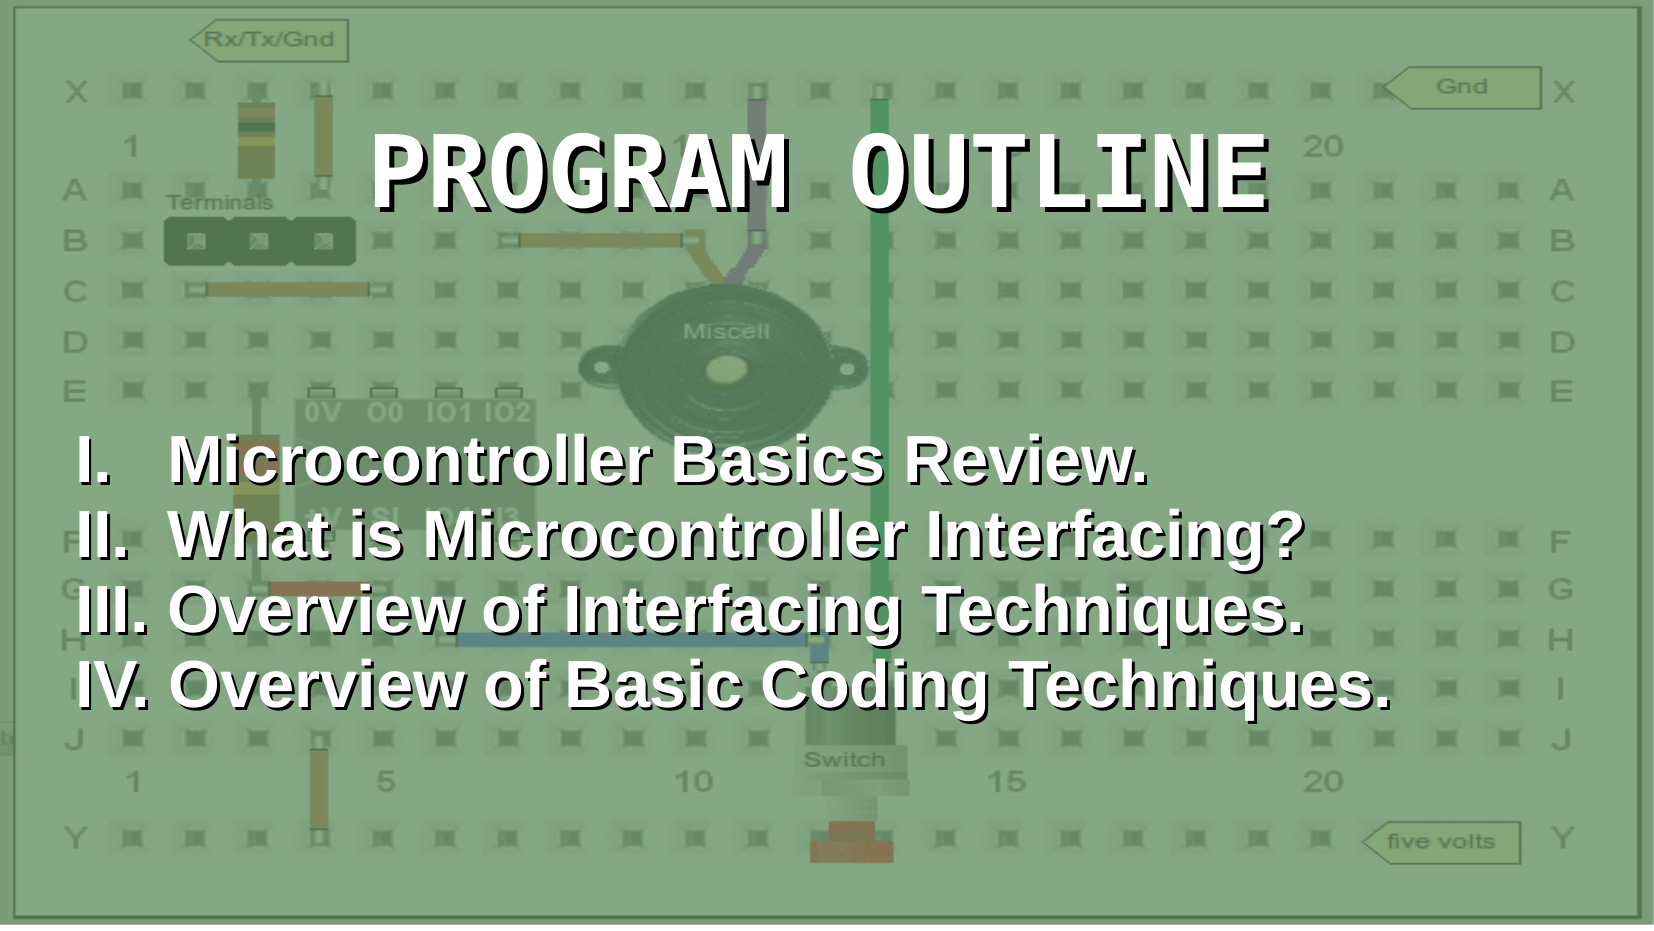

PROGRAM OUTLINE
I. Microcontroller Basics Review.
II. What is Microcontroller Interfacing?
III. Overview of Interfacing Techniques.
IV. Overview of Basic Coding Techniques.
#